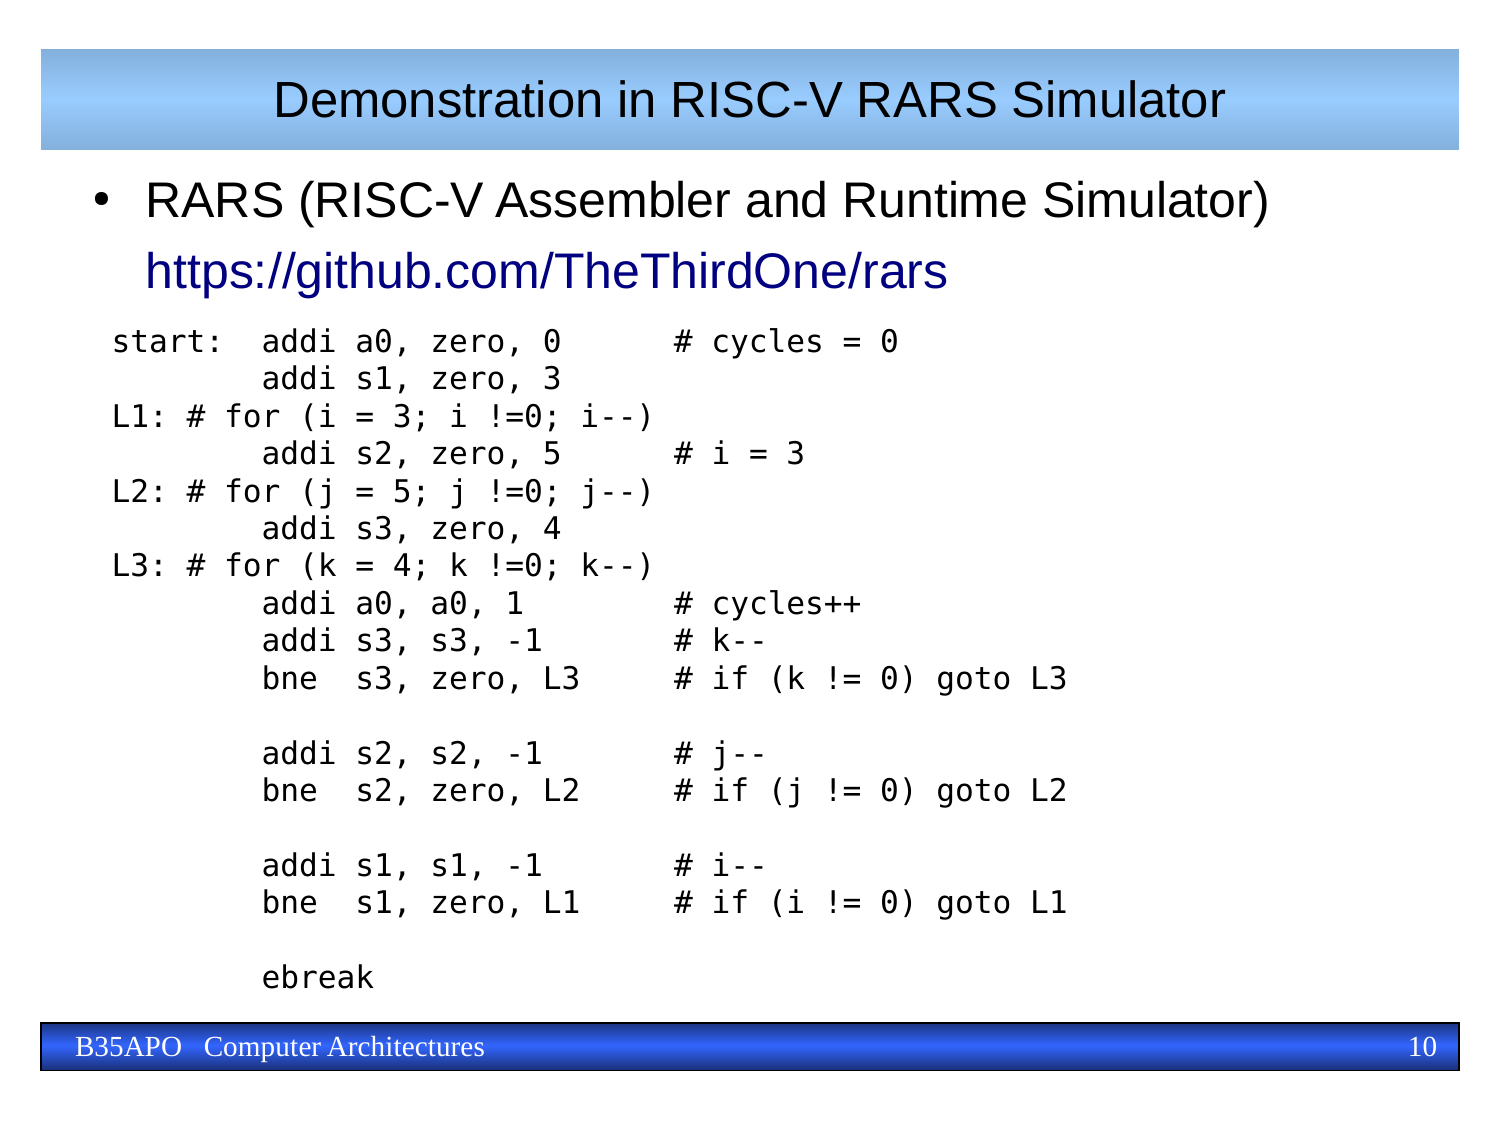

# Demonstration in RISC-V RARS Simulator
RARS (RISC-V Assembler and Runtime Simulator)
https://github.com/TheThirdOne/rars
start: addi a0, zero, 0 # cycles = 0
 addi s1, zero, 3
L1: # for (i = 3; i !=0; i--)
 addi s2, zero, 5 # i = 3
L2: # for (j = 5; j !=0; j--)
 addi s3, zero, 4
L3: # for (k = 4; k !=0; k--)
 addi a0, a0, 1 # cycles++
 addi s3, s3, -1 # k--
 bne s3, zero, L3 # if (k != 0) goto L3
 addi s2, s2, -1 # j--
 bne s2, zero, L2 # if (j != 0) goto L2
 addi s1, s1, -1 # i--
 bne s1, zero, L1 # if (i != 0) goto L1
 ebreak
B35APO Computer Architectures
10